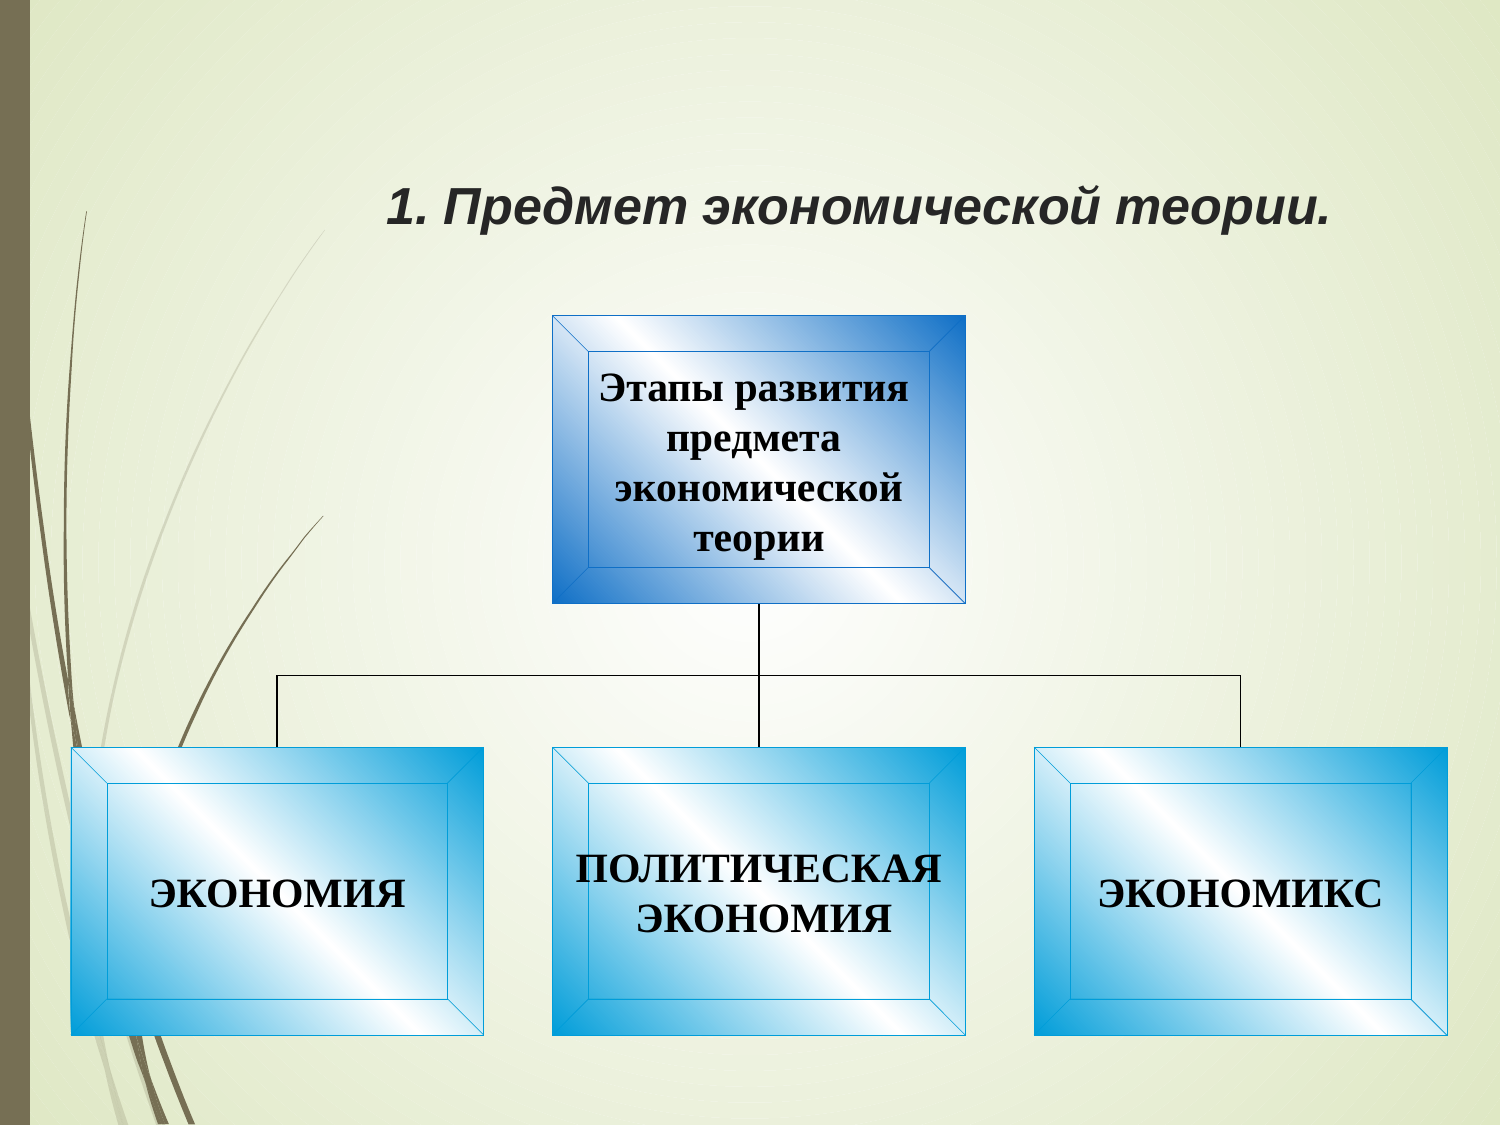

# 1. Предмет экономической теории.
Этапы развития
предмета
экономической теории
ЭКОНОМИЯ
ПОЛИТИЧЕСКАЯ
 ЭКОНОМИЯ
ЭКОНОМИКС